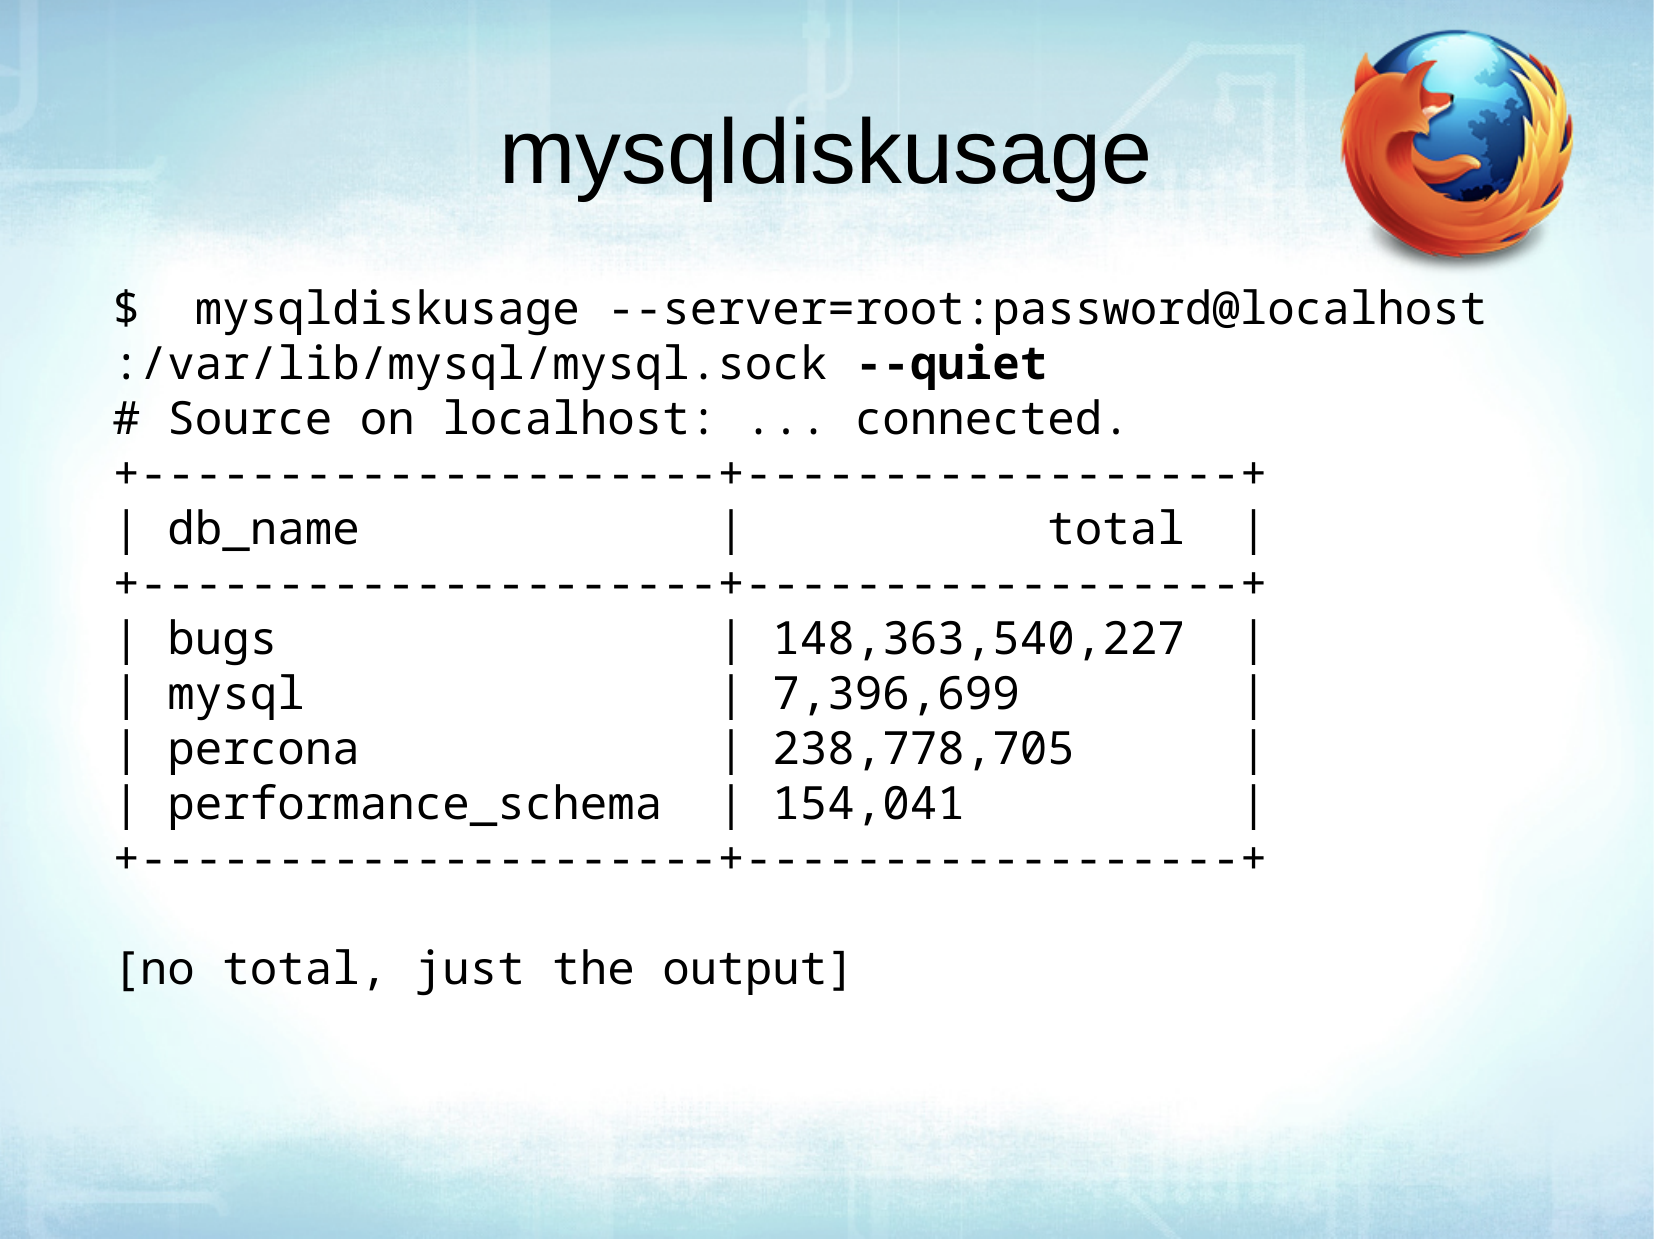

# mysqldiskusage
$ mysqldiskusage --server=root:password@localhost :/var/lib/mysql/mysql.sock --quiet
# Source on localhost: ... connected.
+---------------------+------------------+
| db_name | total |
+---------------------+------------------+
| bugs | 148,363,540,227 |
| mysql | 7,396,699 |
| percona | 238,778,705 |
| performance_schema | 154,041 |
+---------------------+------------------+
[no total, just the output]